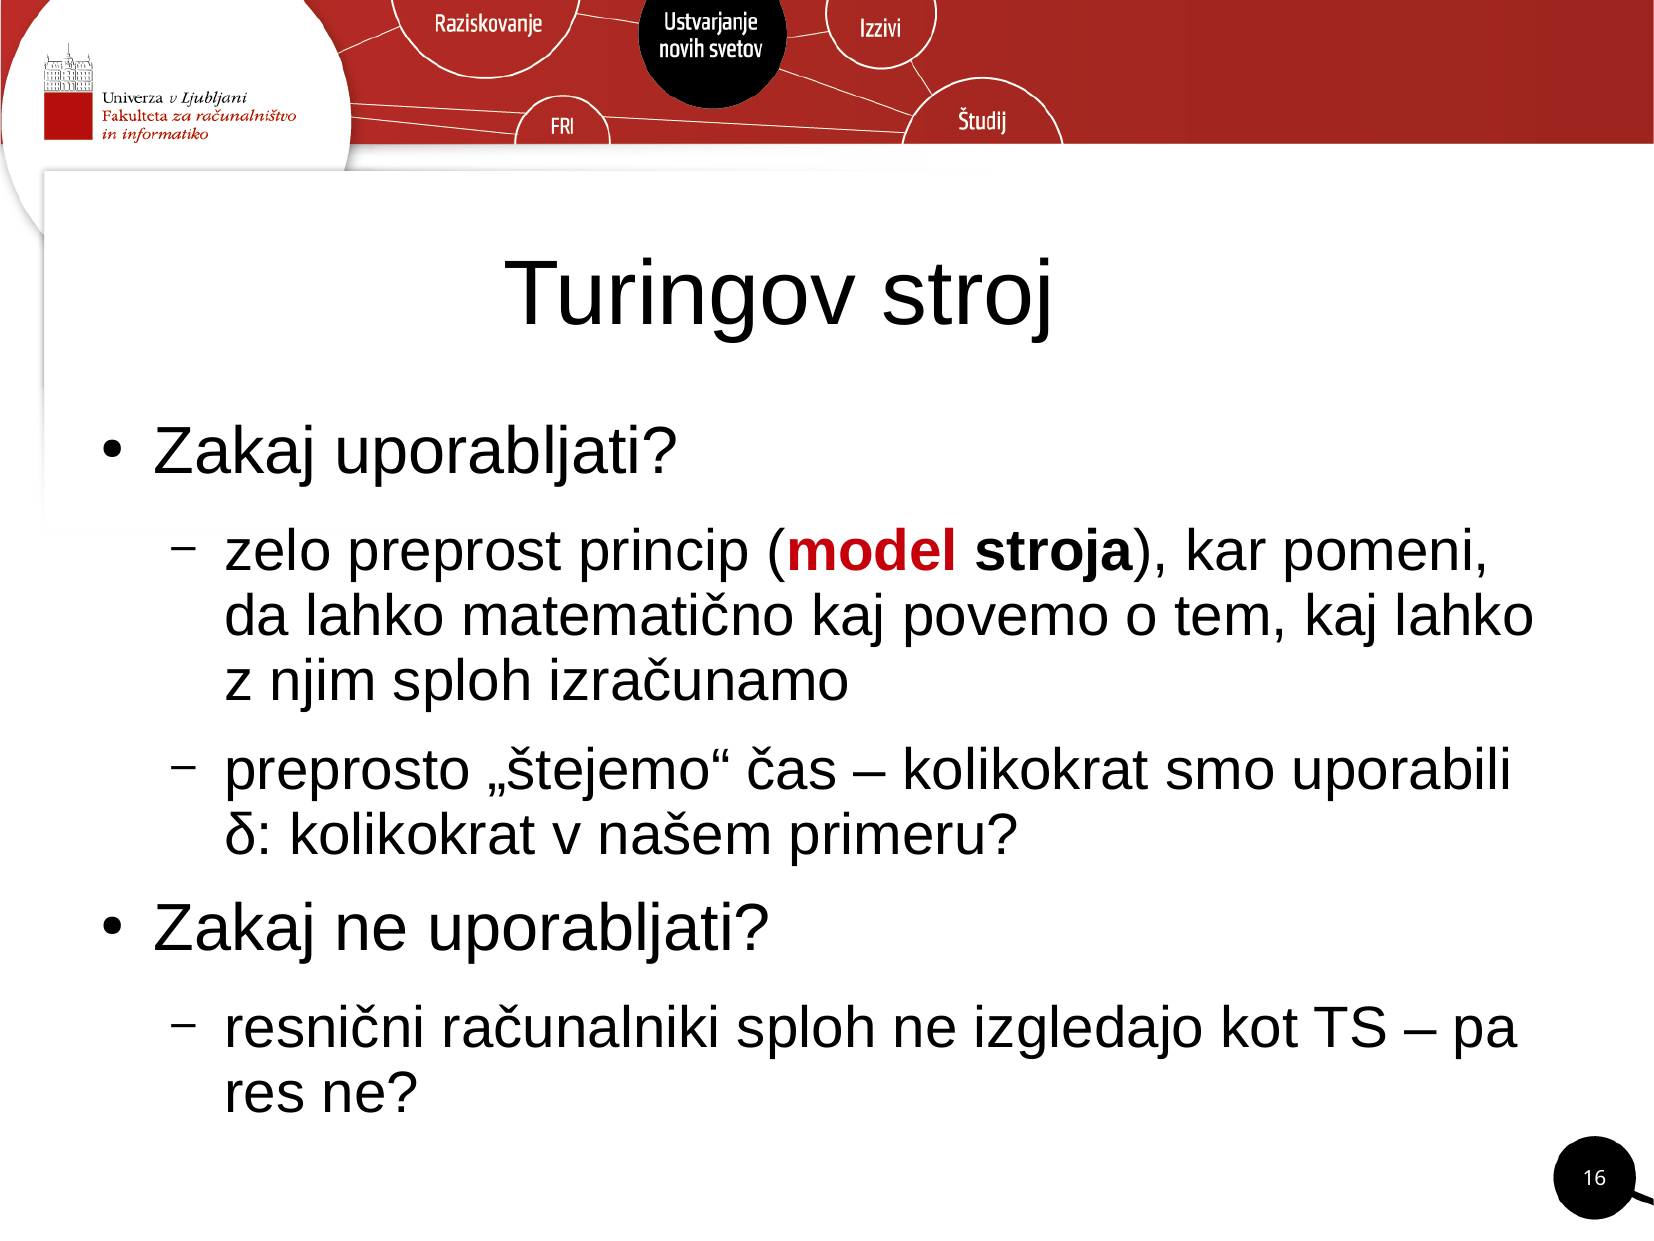

# Turingov stroj
Zakaj uporabljati?
zelo preprost princip (model stroja), kar pomeni, da lahko matematično kaj povemo o tem, kaj lahko z njim sploh izračunamo
preprosto „štejemo“ čas – kolikokrat smo uporabili δ: kolikokrat v našem primeru?
Zakaj ne uporabljati?
resnični računalniki sploh ne izgledajo kot TS – pa res ne?